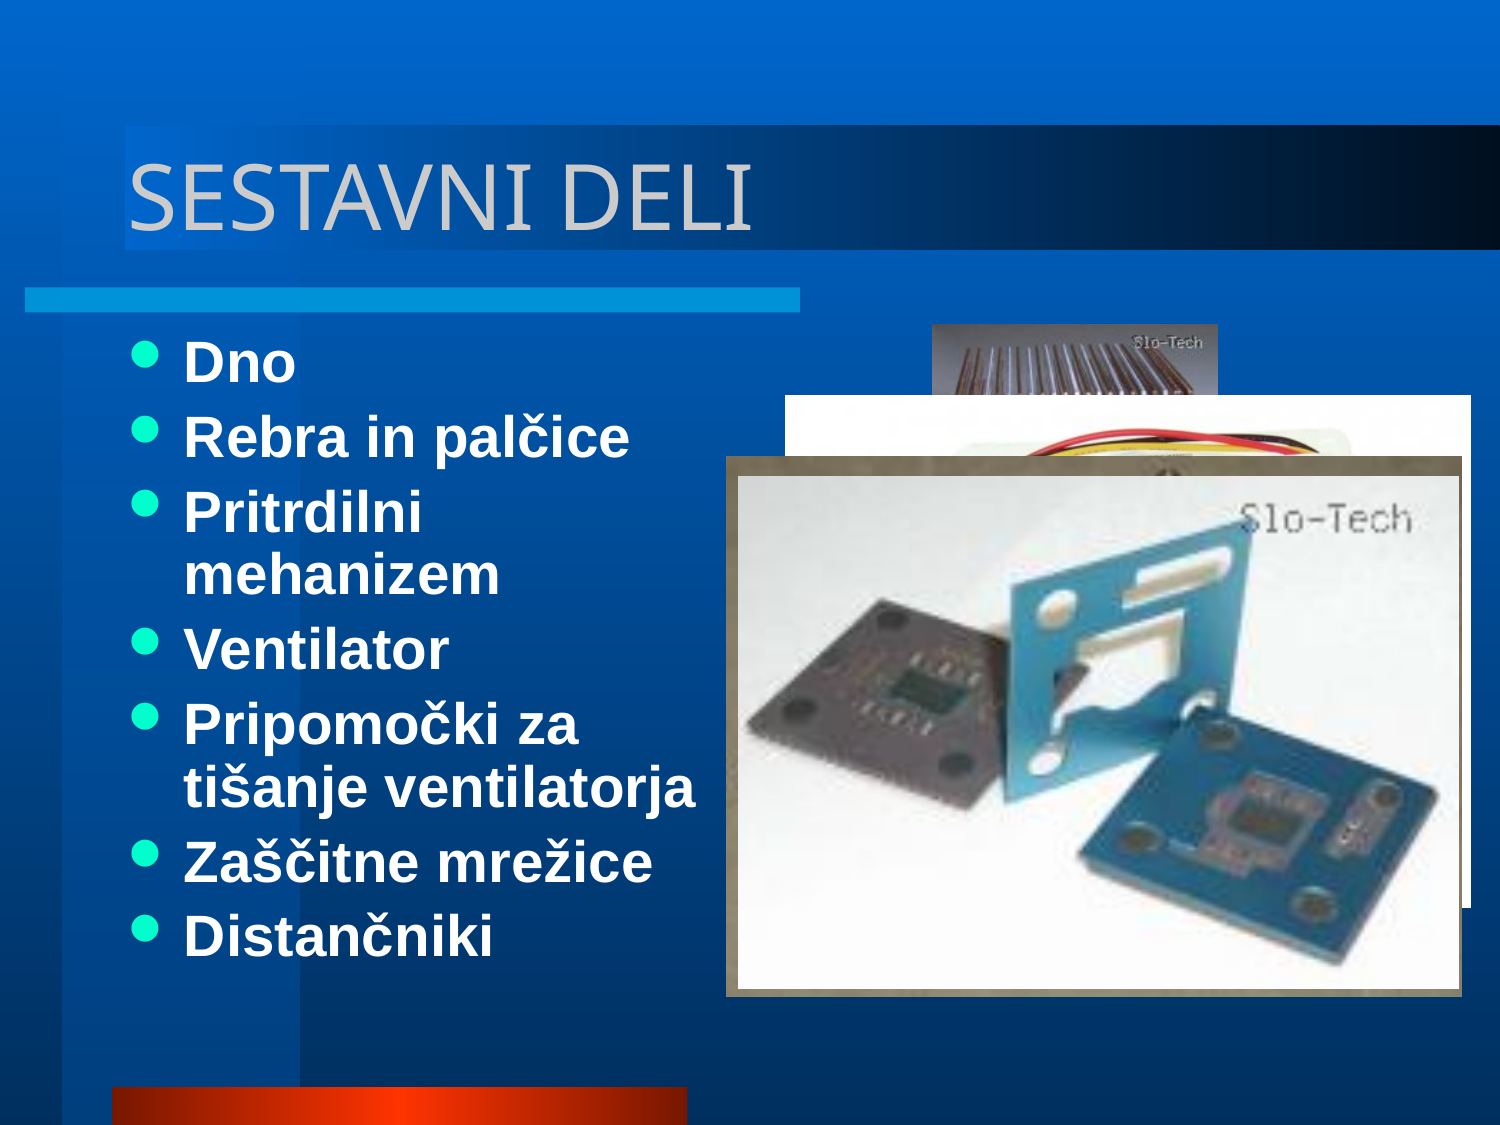

# SESTAVNI DELI
Dno
Rebra in palčice
Pritrdilni mehanizem
Ventilator
Pripomočki za tišanje ventilatorja
Zaščitne mrežice
Distančniki